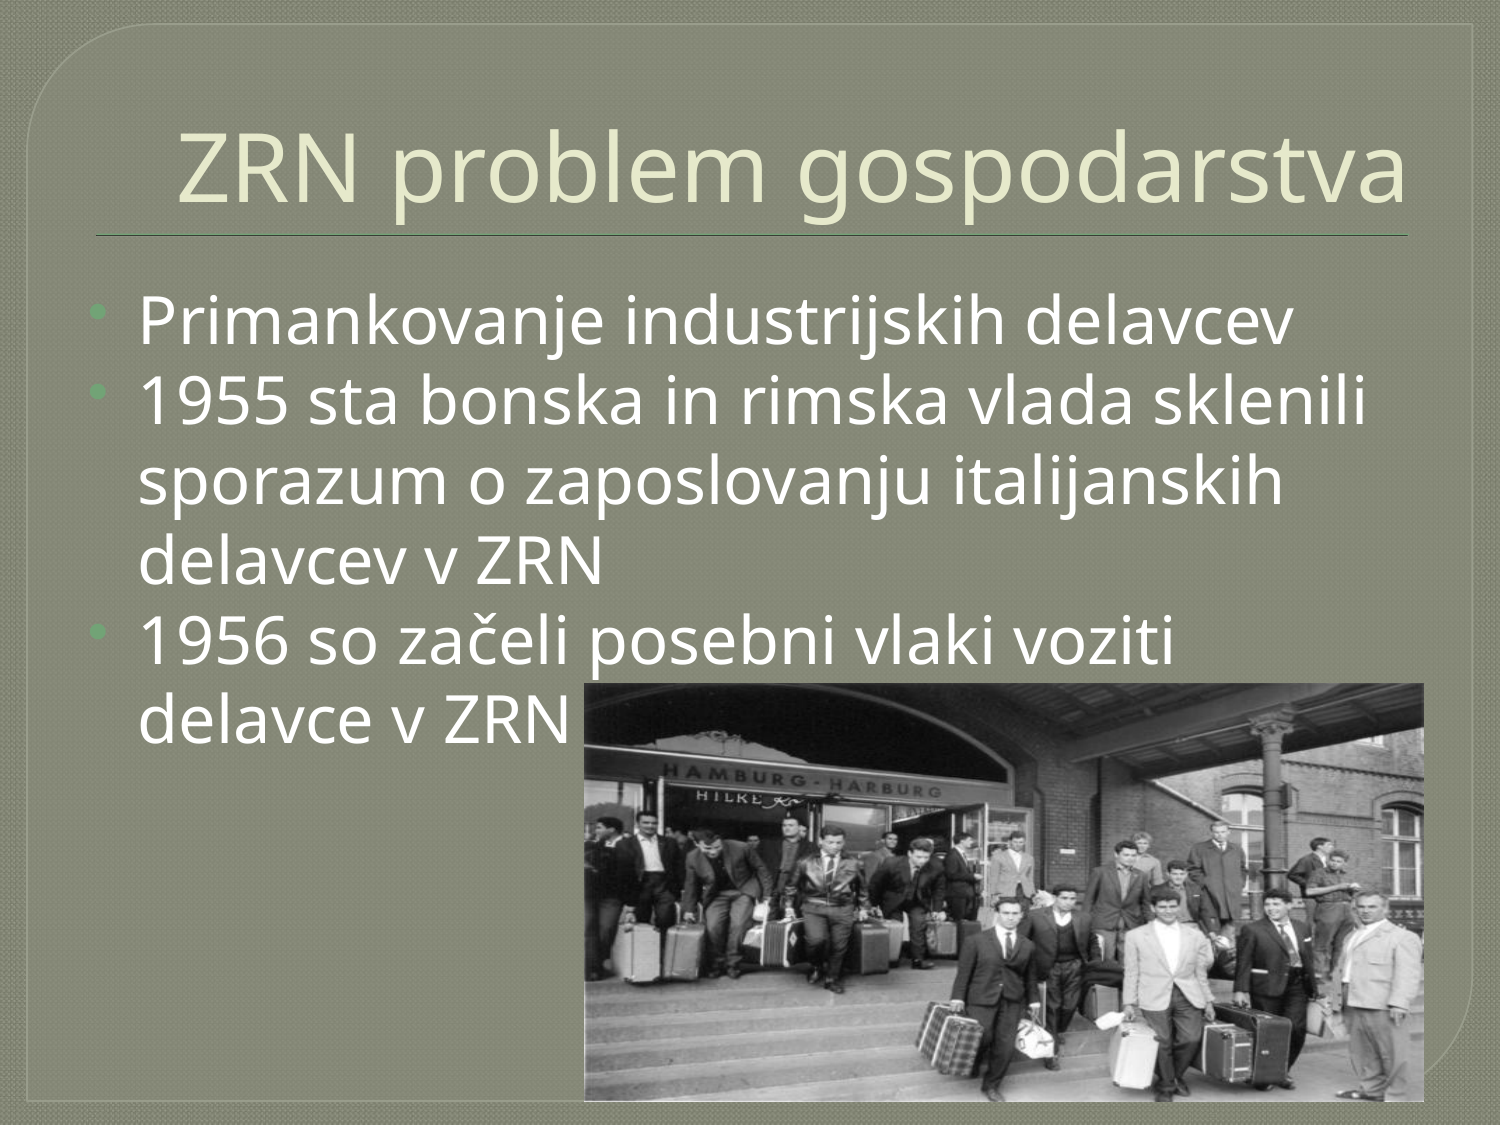

# ZRN problem gospodarstva
Primankovanje industrijskih delavcev
1955 sta bonska in rimska vlada sklenili sporazum o zaposlovanju italijanskih delavcev v ZRN
1956 so začeli posebni vlaki voziti delavce v ZRN